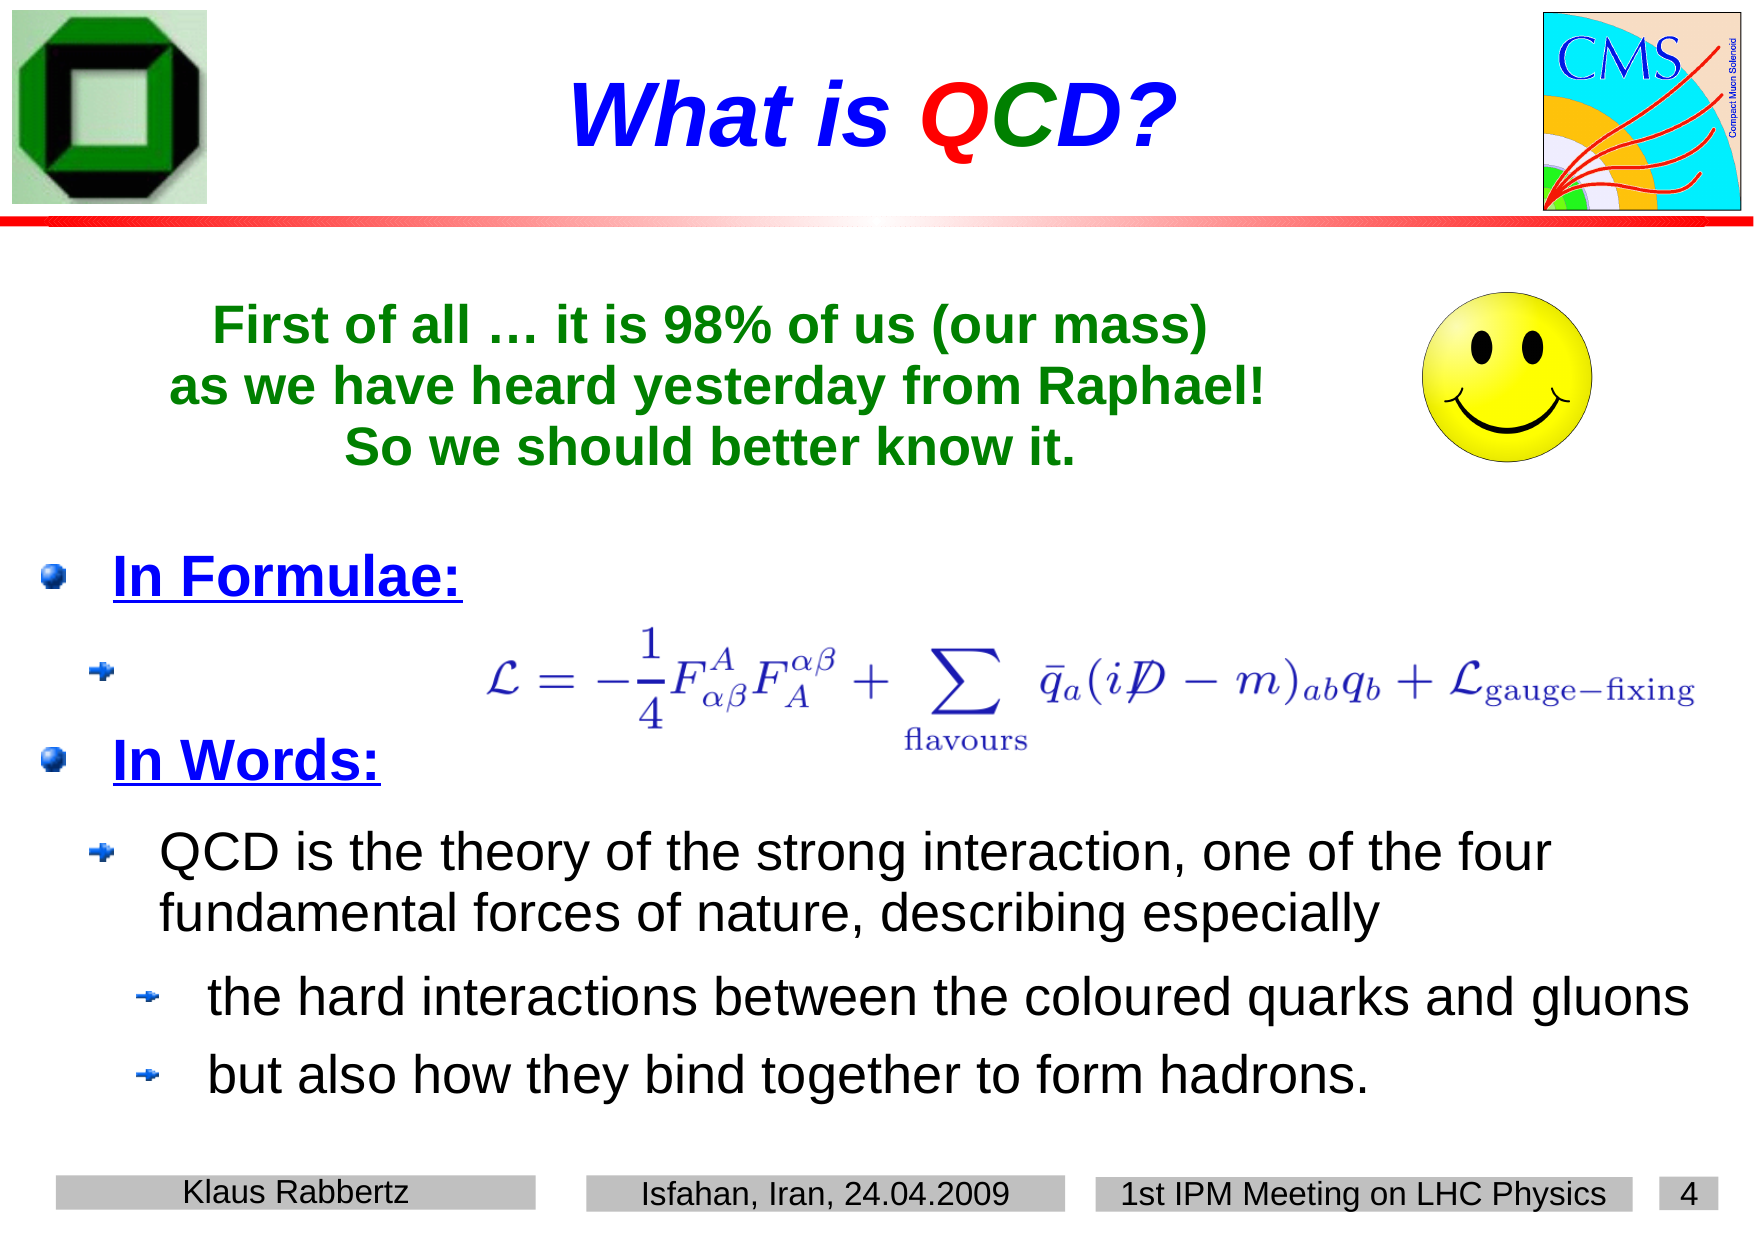

# What is QCD?
First of all … it is 98% of us (our mass)
 as we have heard yesterday from Raphael!
So we should better know it.
In Formulae:
In Words:
QCD is the theory of the strong interaction, one of the four fundamental forces of nature, describing especially
the hard interactions between the coloured quarks and gluons
but also how they bind together to form hadrons.